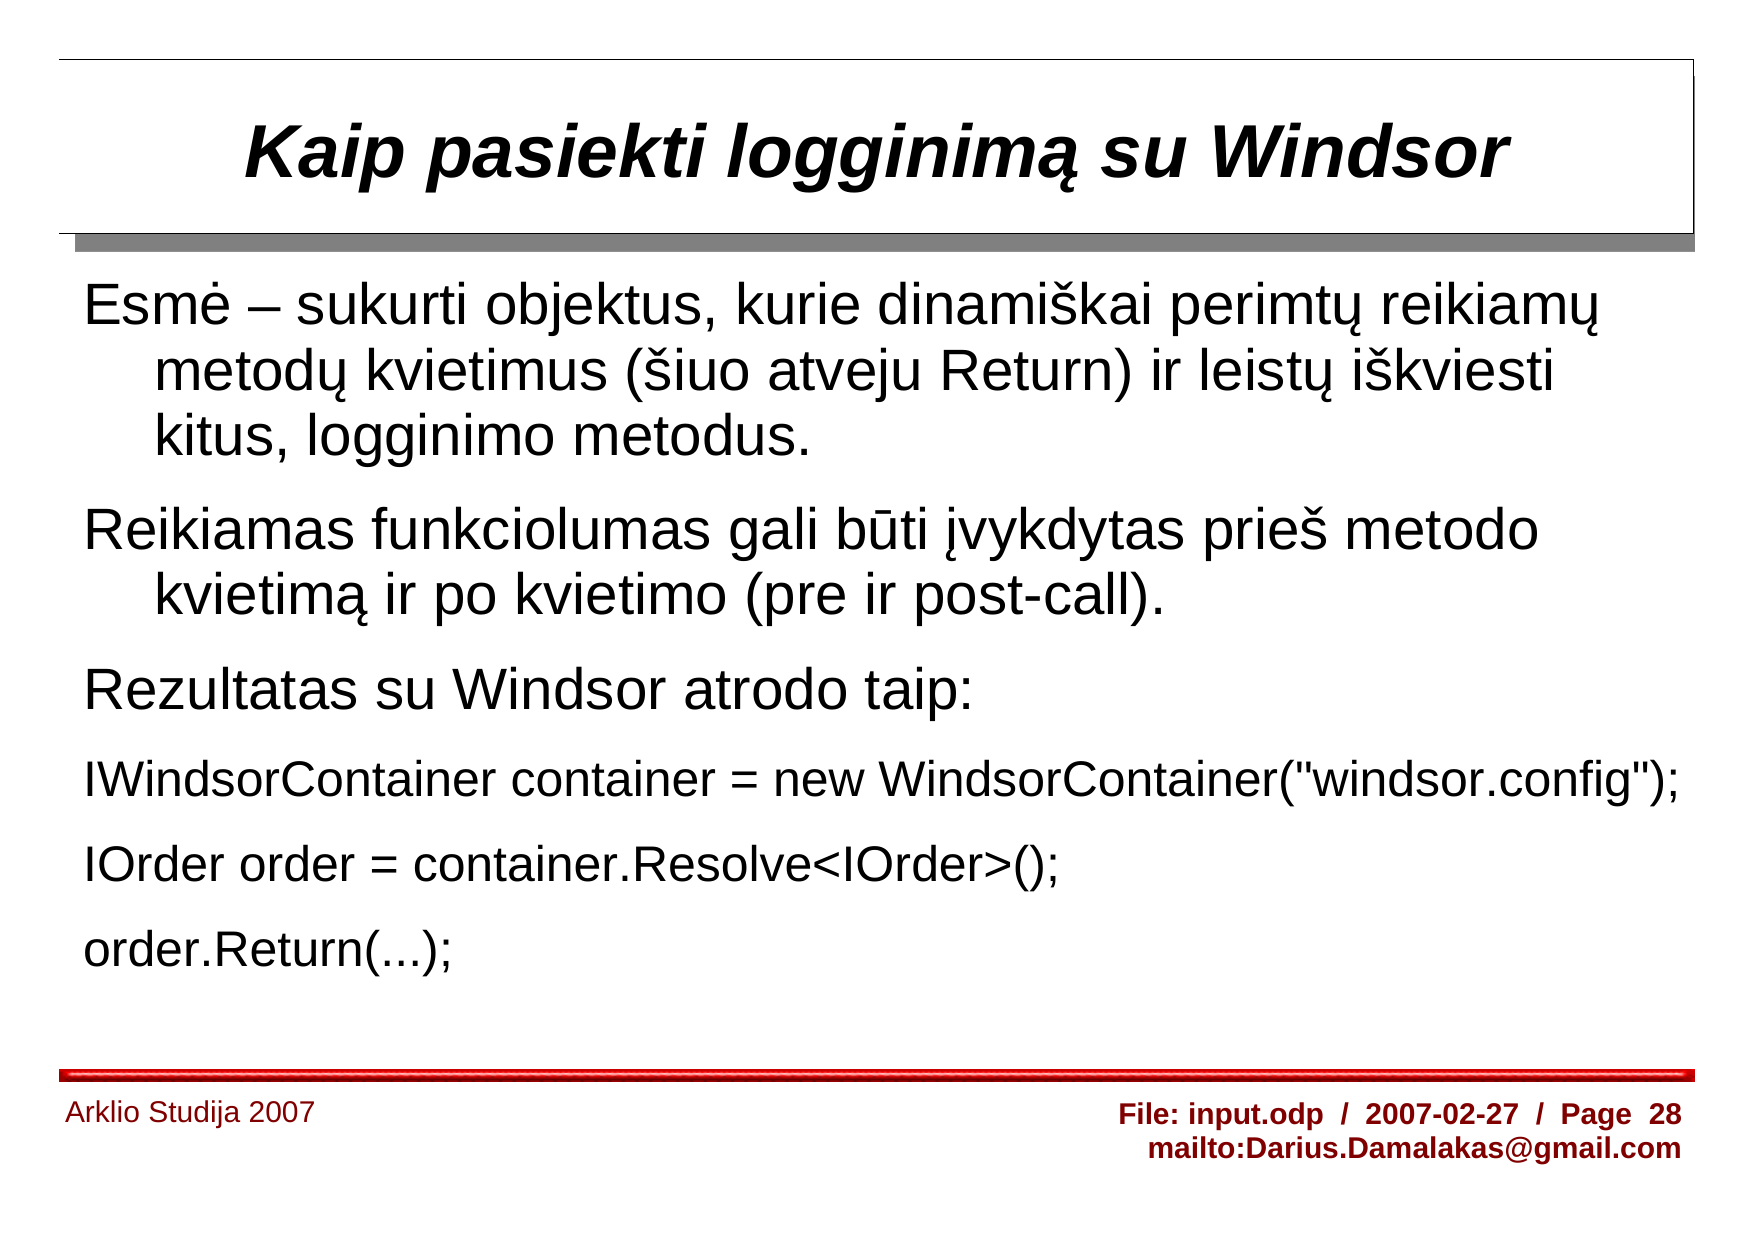

# Kaip pasiekti logginimą su Windsor
Esmė – sukurti objektus, kurie dinamiškai perimtų reikiamų metodų kvietimus (šiuo atveju Return) ir leistų iškviesti kitus, logginimo metodus.
Reikiamas funkciolumas gali būti įvykdytas prieš metodo kvietimą ir po kvietimo (pre ir post-call).
Rezultatas su Windsor atrodo taip:
IWindsorContainer container = new WindsorContainer("windsor.config");
IOrder order = container.Resolve<IOrder>();
order.Return(...);